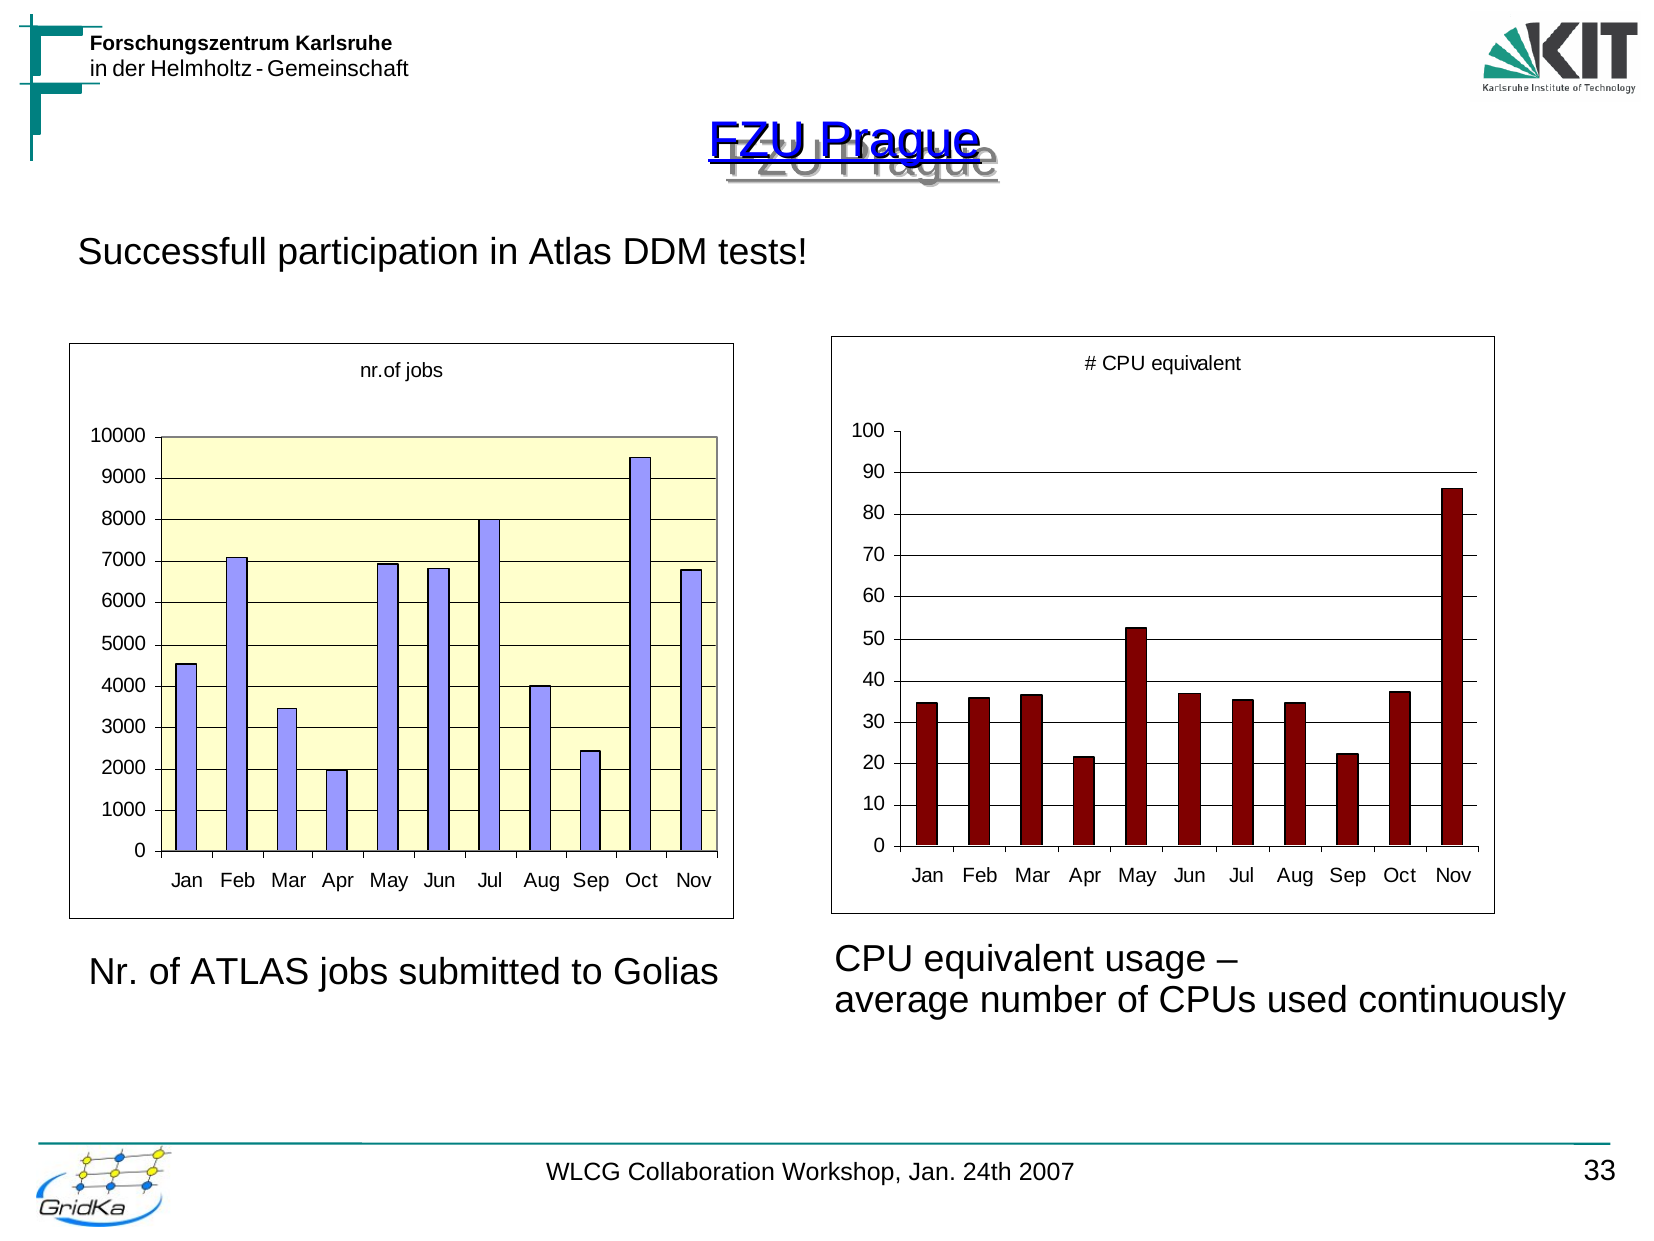

FZU Prague
Successfull participation in Atlas DDM tests!
CPU equivalent usage –
average number of CPUs used continuously
Nr. of ATLAS jobs submitted to Golias